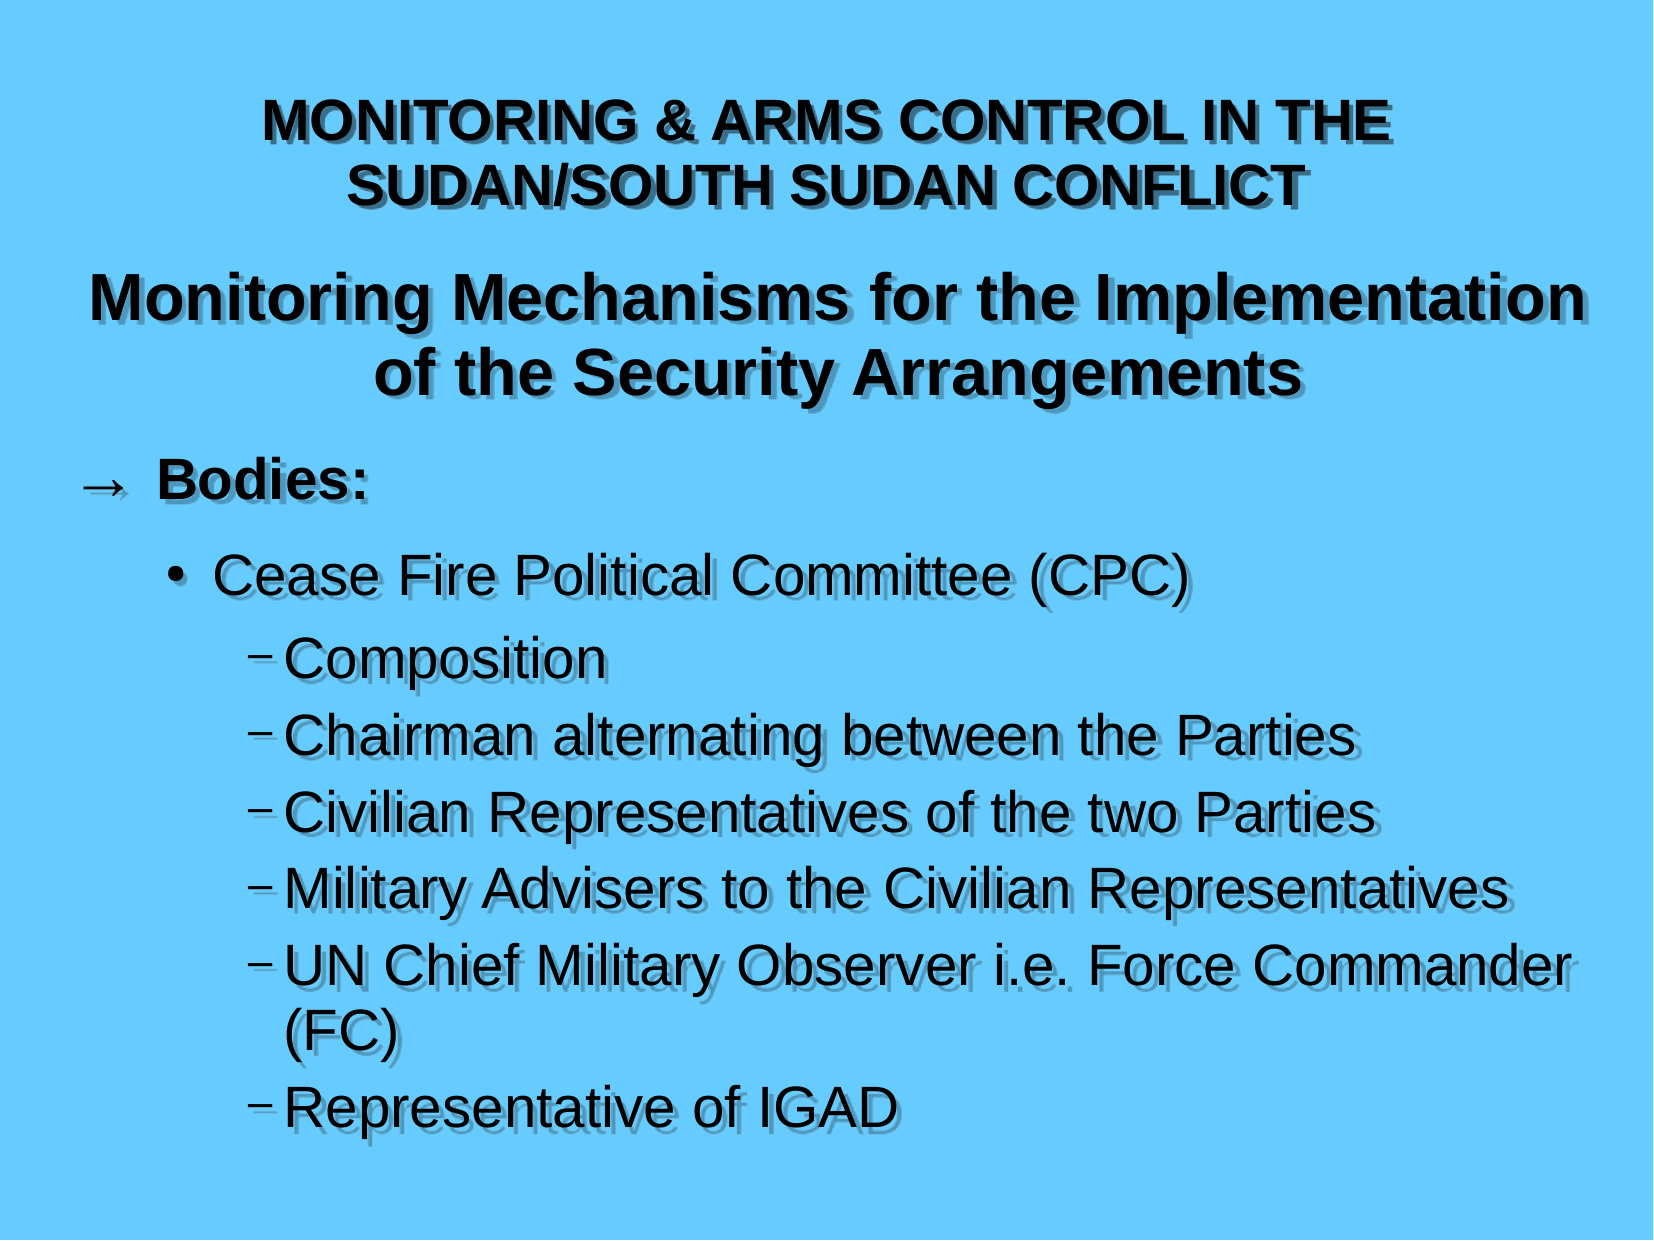

# MONITORING & ARMS CONTROL IN THE SUDAN/SOUTH SUDAN CONFLICT
Monitoring Mechanisms for the Implementation of the Security Arrangements
→ Bodies:
Cease Fire Political Committee (CPC)
Composition
Chairman alternating between the Parties
Civilian Representatives of the two Parties
Military Advisers to the Civilian Representatives
UN Chief Military Observer i.e. Force Commander (FC)
Representative of IGAD